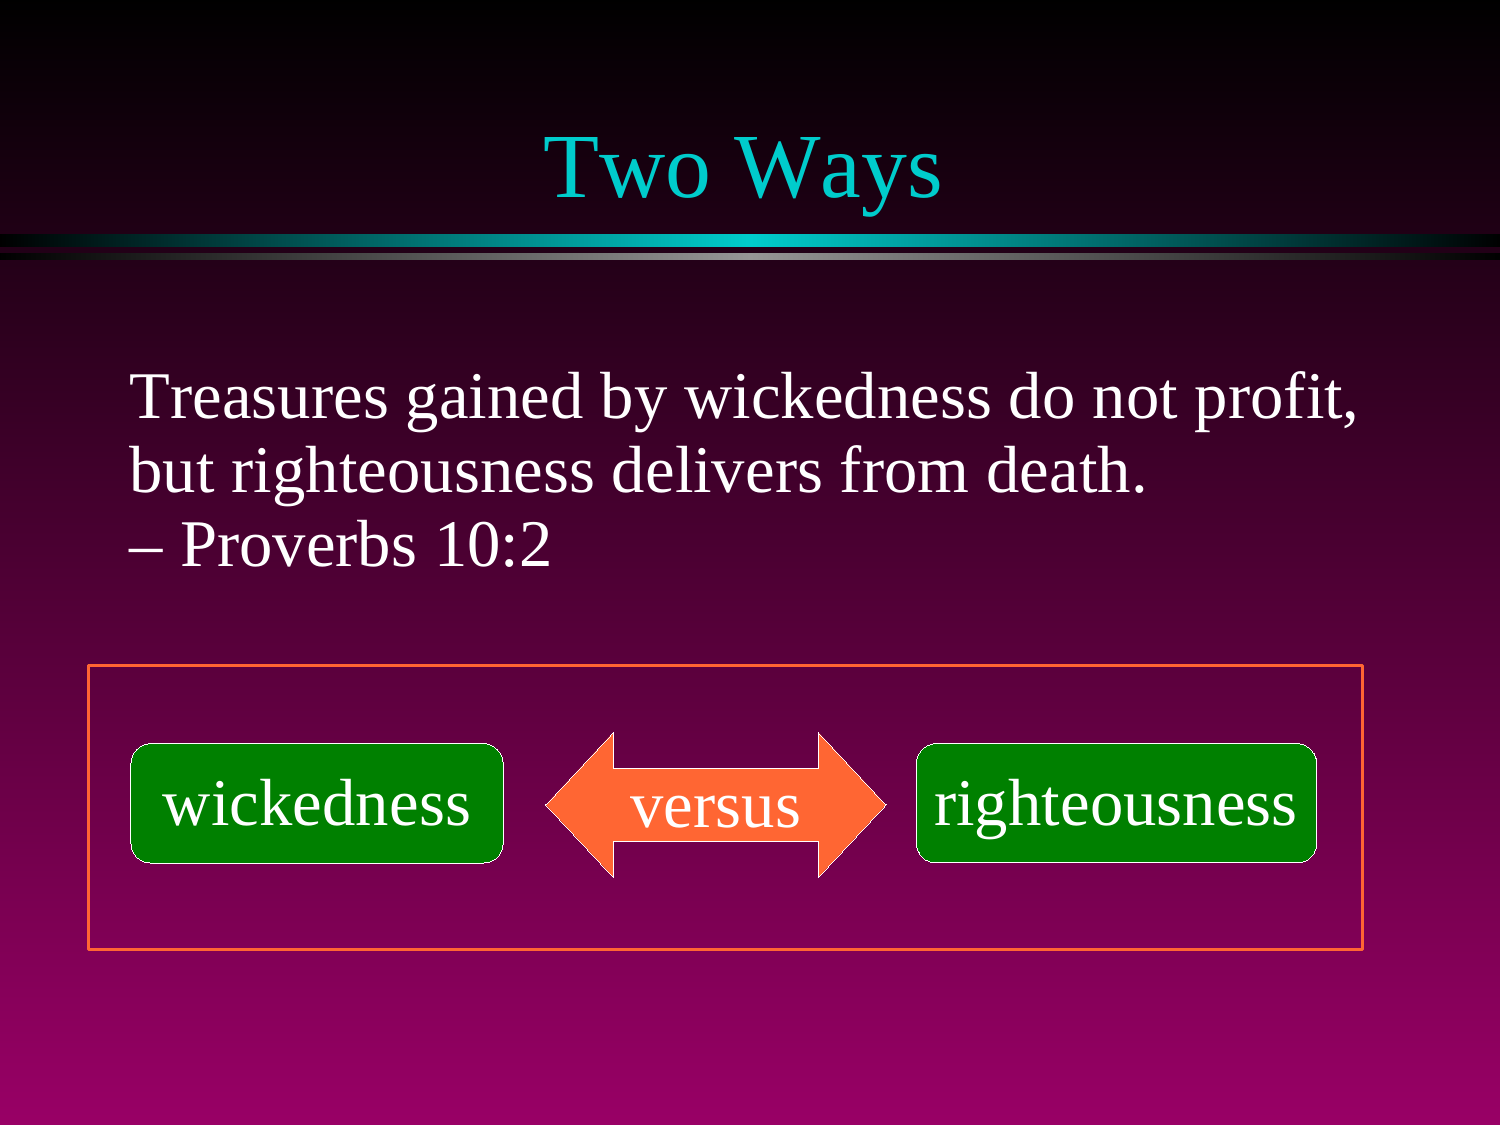

# Two Ways
Treasures gained by wickedness do not profit,
but righteousness delivers from death.
– Proverbs 10:2
versus
righteousness
wickedness